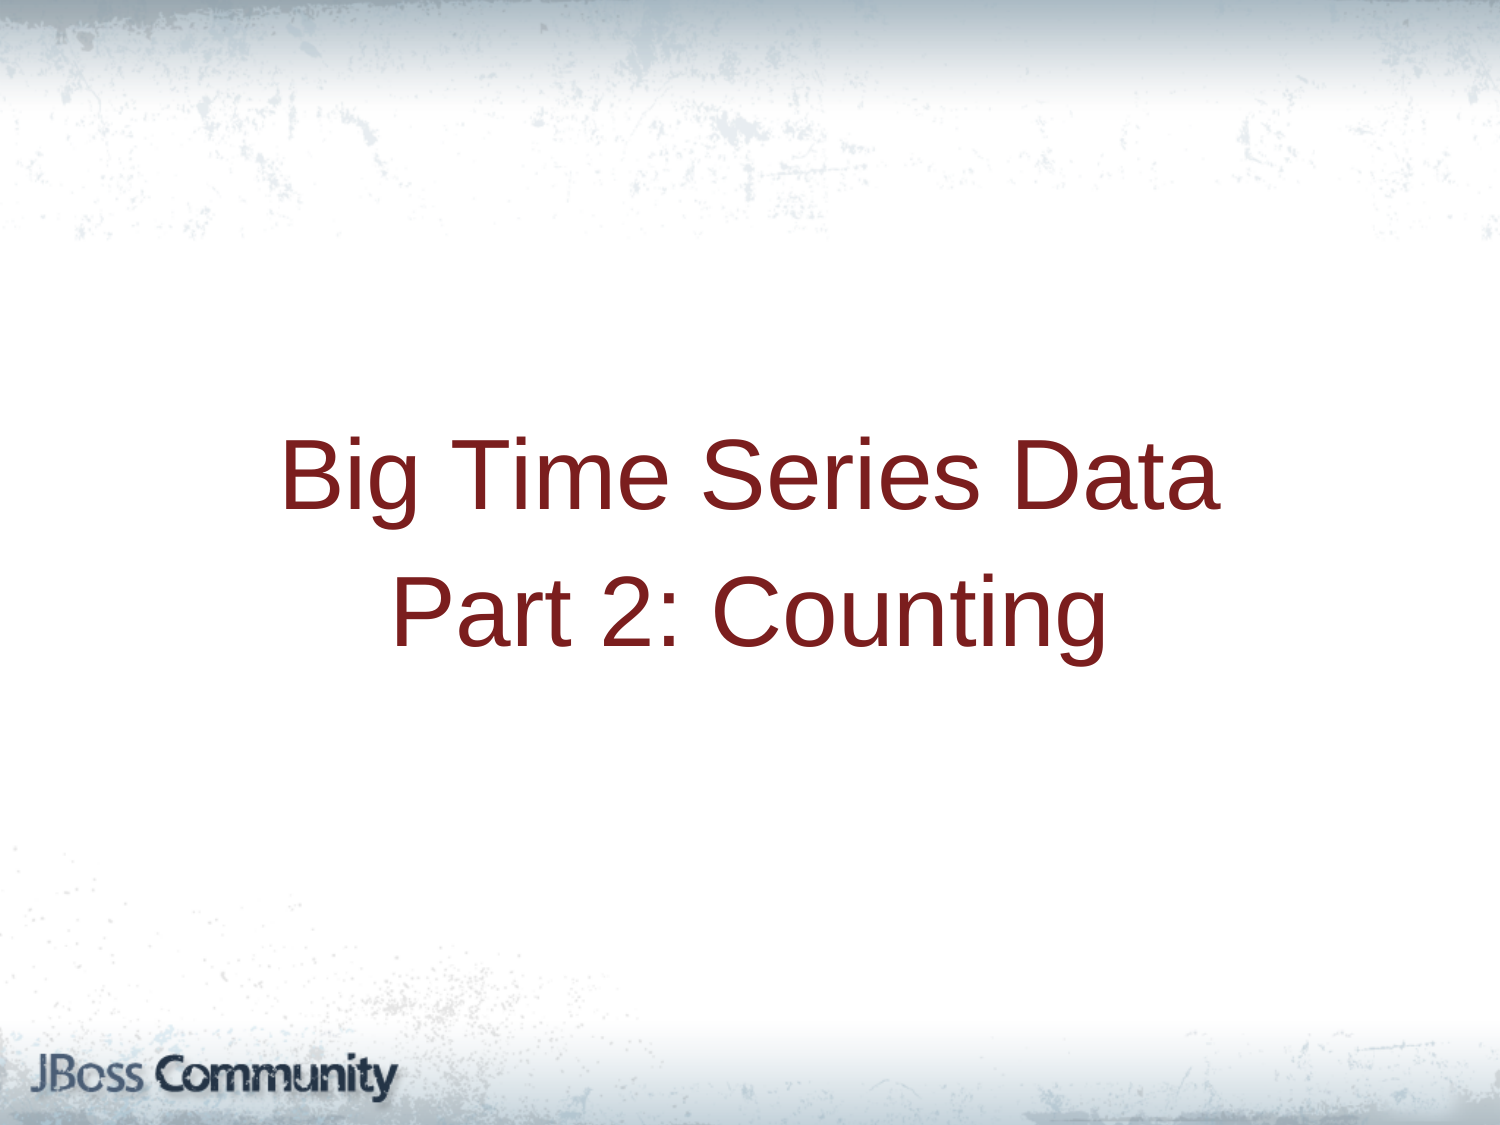

# Big Time Series Data
Part 2: Counting